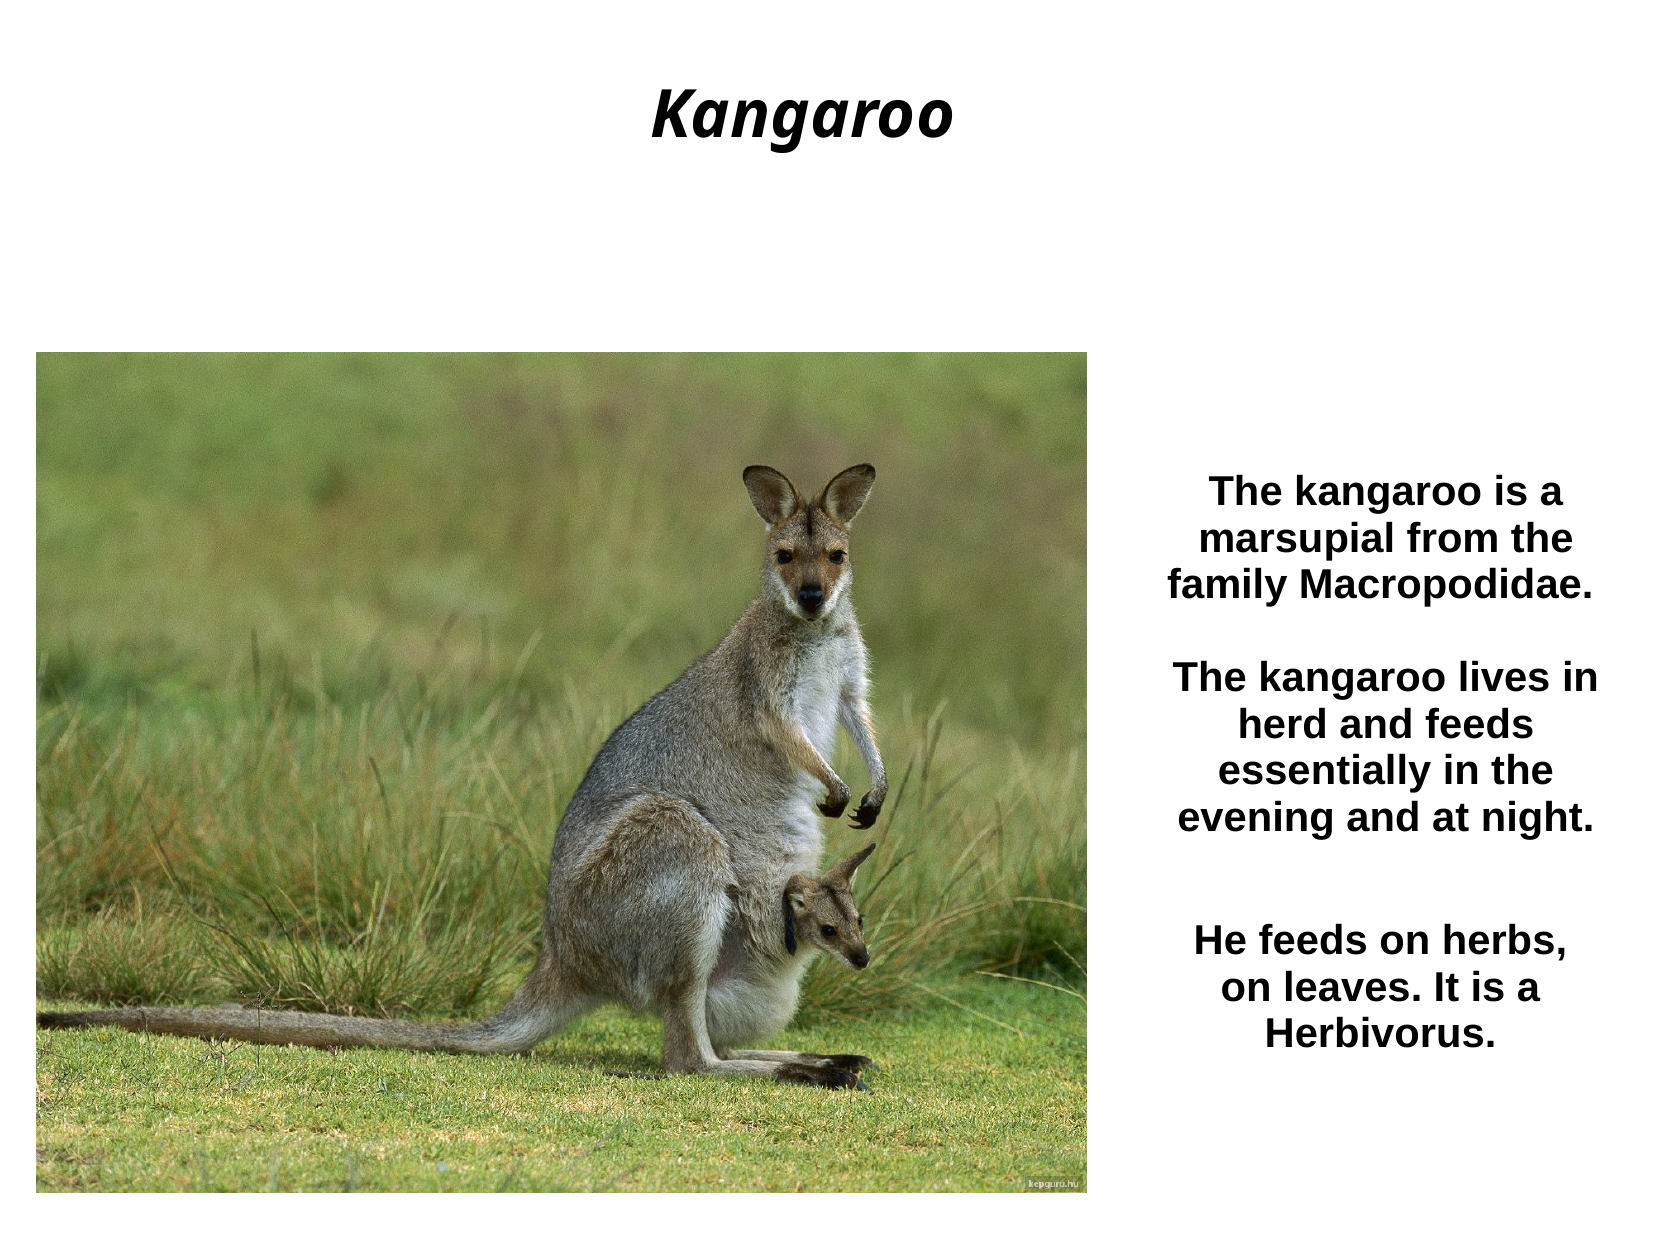

Kangaroo
The kangaroo is a marsupial from the family Macropodidae.
The kangaroo lives in herd and feeds essentially in the evening and at night.
He feeds on herbs, on leaves. It is a Herbivorus.